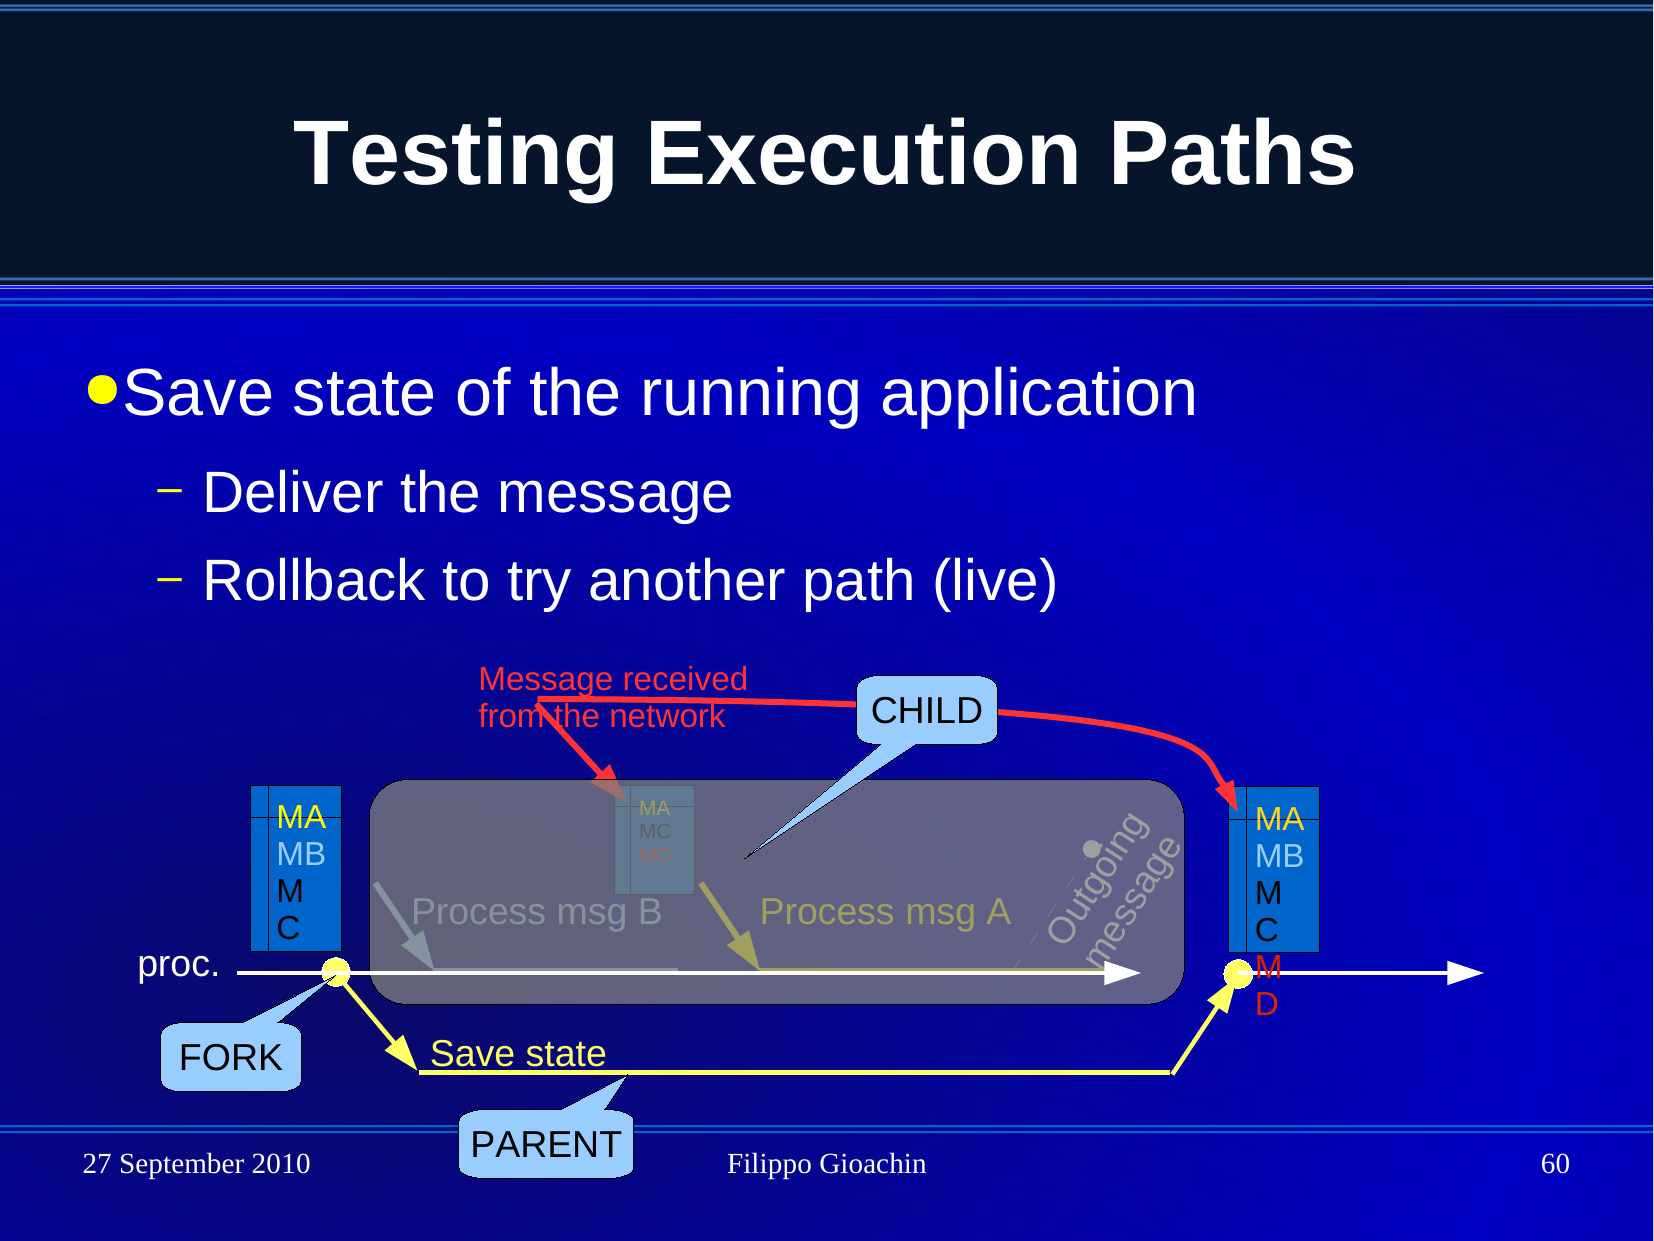

# Testing Execution Paths
Save state of the running application
Deliver the message
Rollback to try another path (live)
Message received
from the network
MA
MC
MD
CHILD
FORK
PARENT
Outgoing
message
MA
MB
MC
MA
MB
MC
MD
Process msg B
Process msg A
proc.
Save state
27 September 2010
Filippo Gioachin
60